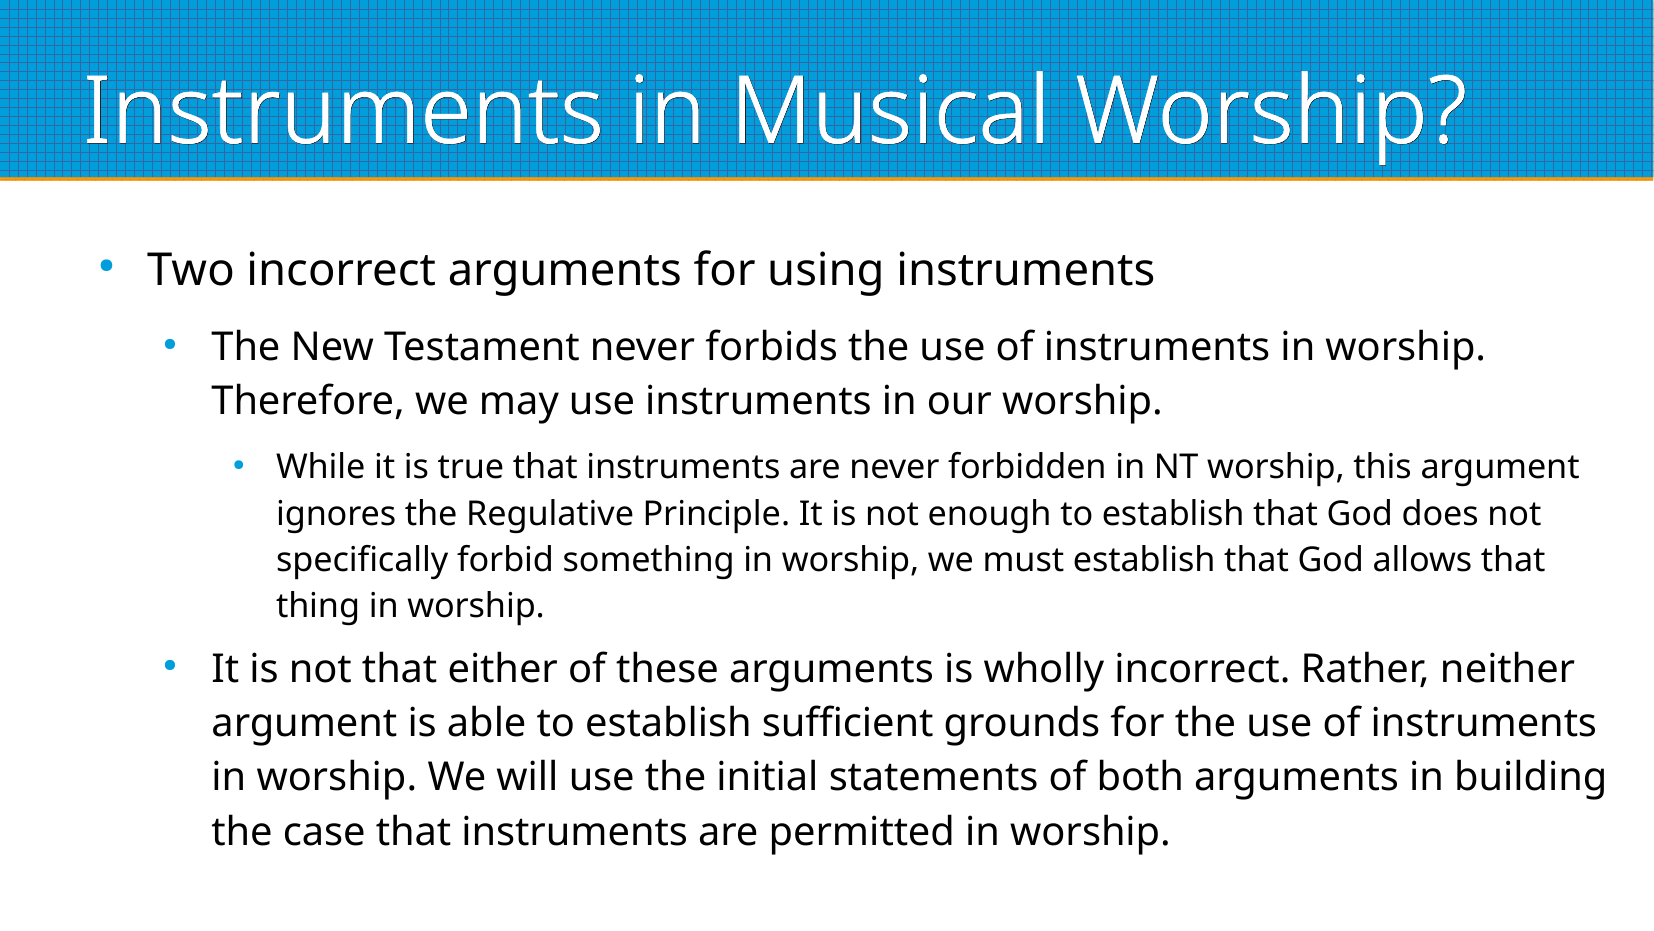

# Instruments in Musical Worship?
Two incorrect arguments for using instruments
The New Testament never forbids the use of instruments in worship. Therefore, we may use instruments in our worship.
While it is true that instruments are never forbidden in NT worship, this argument ignores the Regulative Principle. It is not enough to establish that God does not specifically forbid something in worship, we must establish that God allows that thing in worship.
It is not that either of these arguments is wholly incorrect. Rather, neither argument is able to establish sufficient grounds for the use of instruments in worship. We will use the initial statements of both arguments in building the case that instruments are permitted in worship.